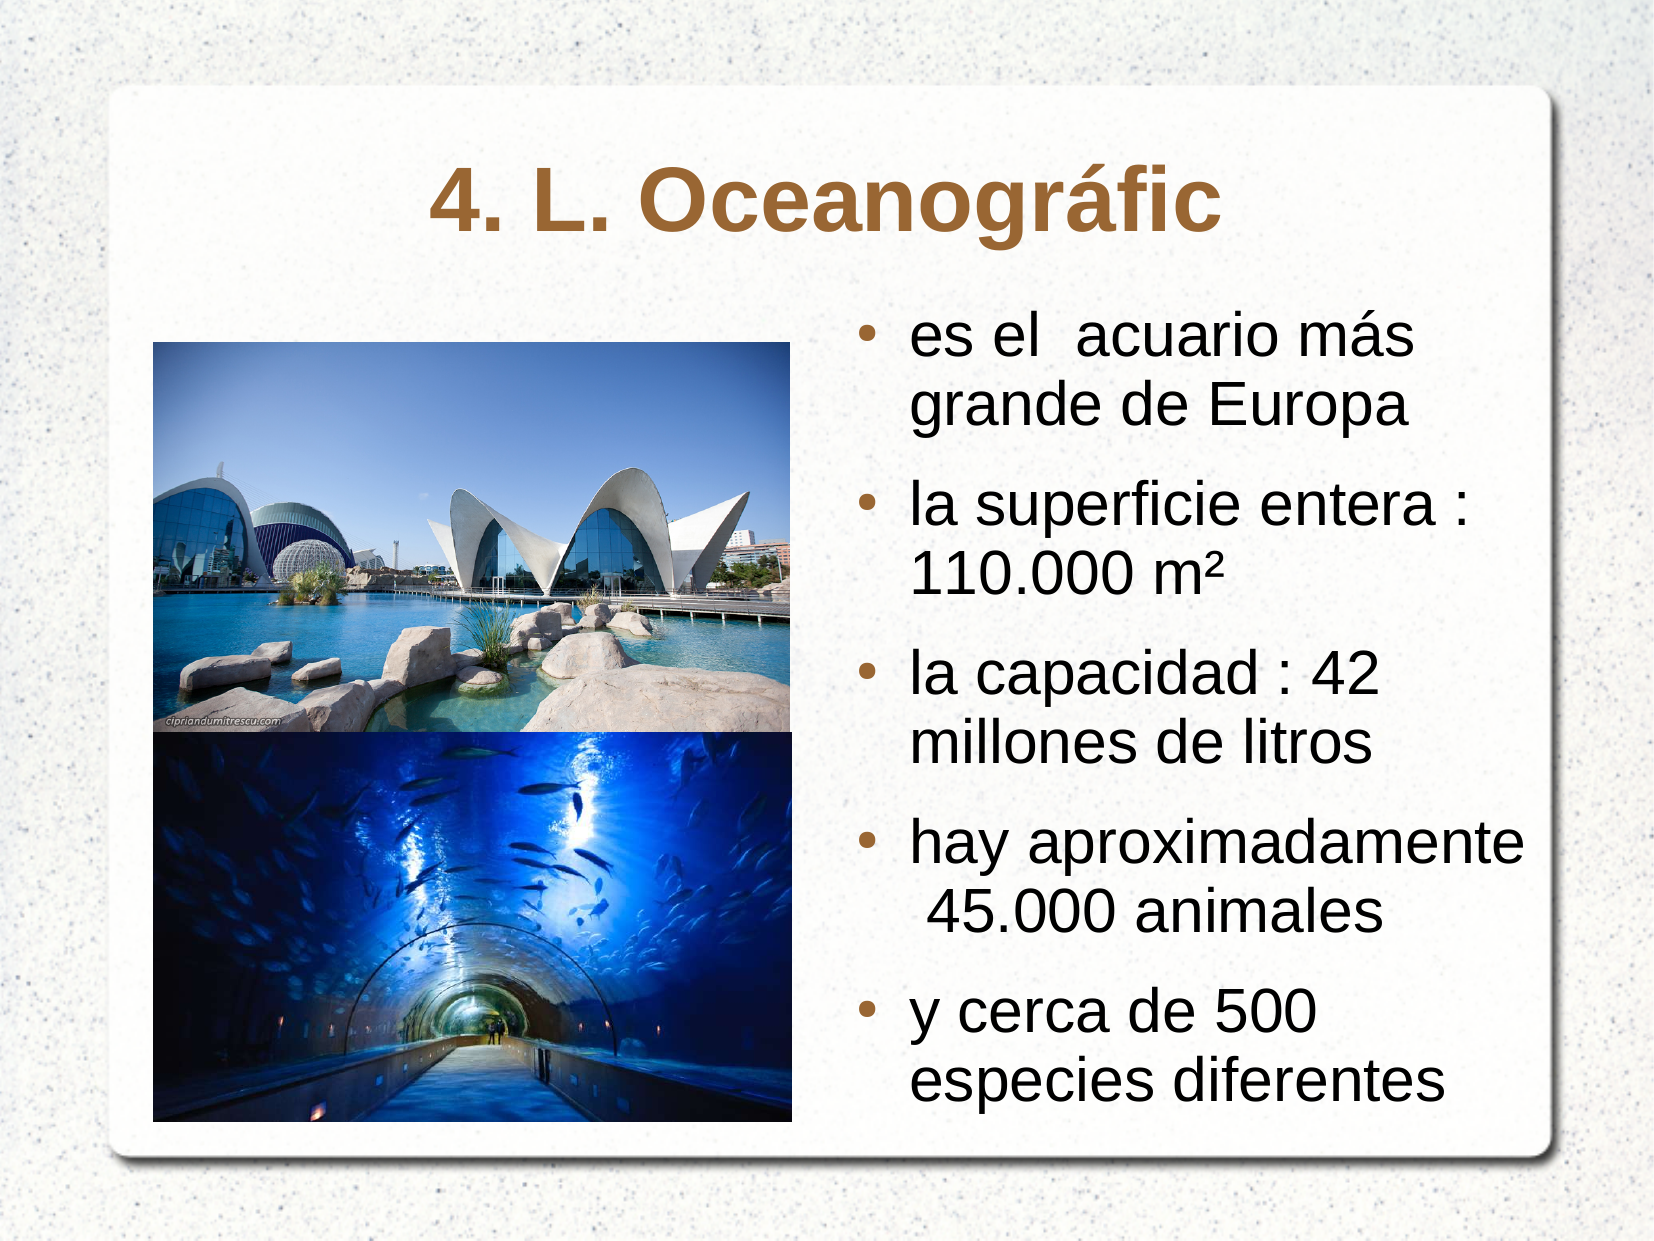

# 4. L. Oceanográfic
es el acuario más grande de Europa
la superficie entera : 110.000 m²
la capacidad : 42 millones de litros
hay aproximadamente 45.000 animales
y cerca de 500 especies diferentes